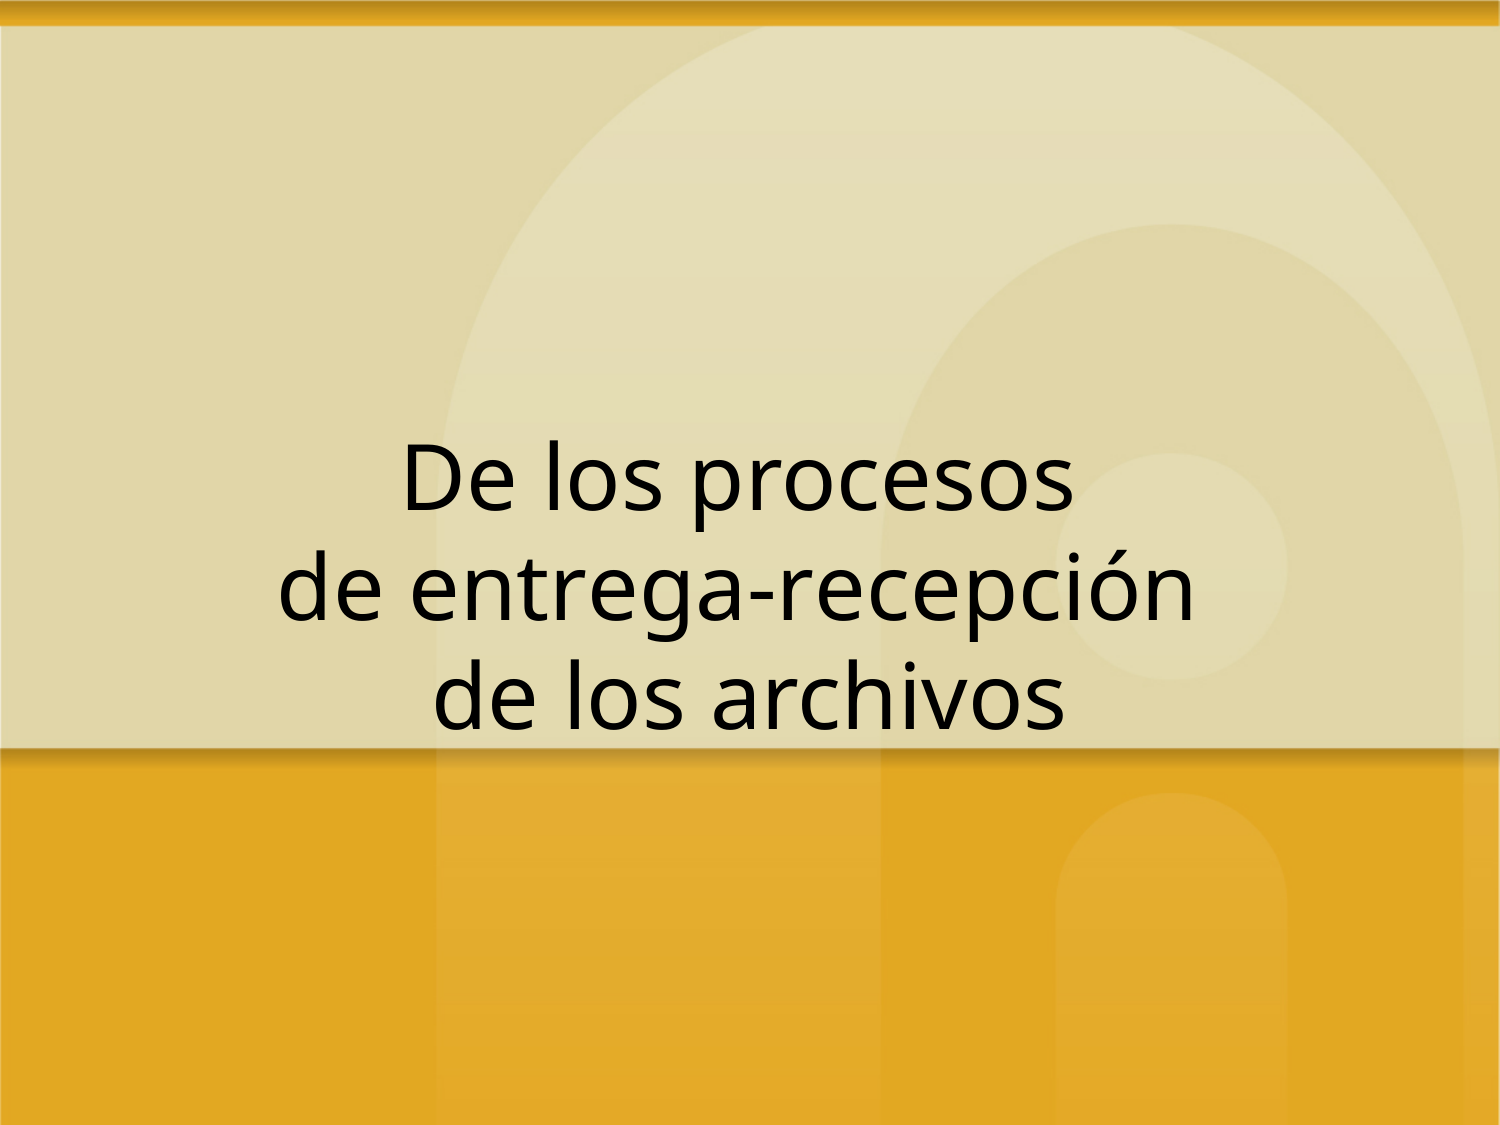

De los procesos
de entrega-recepción
de los archivos